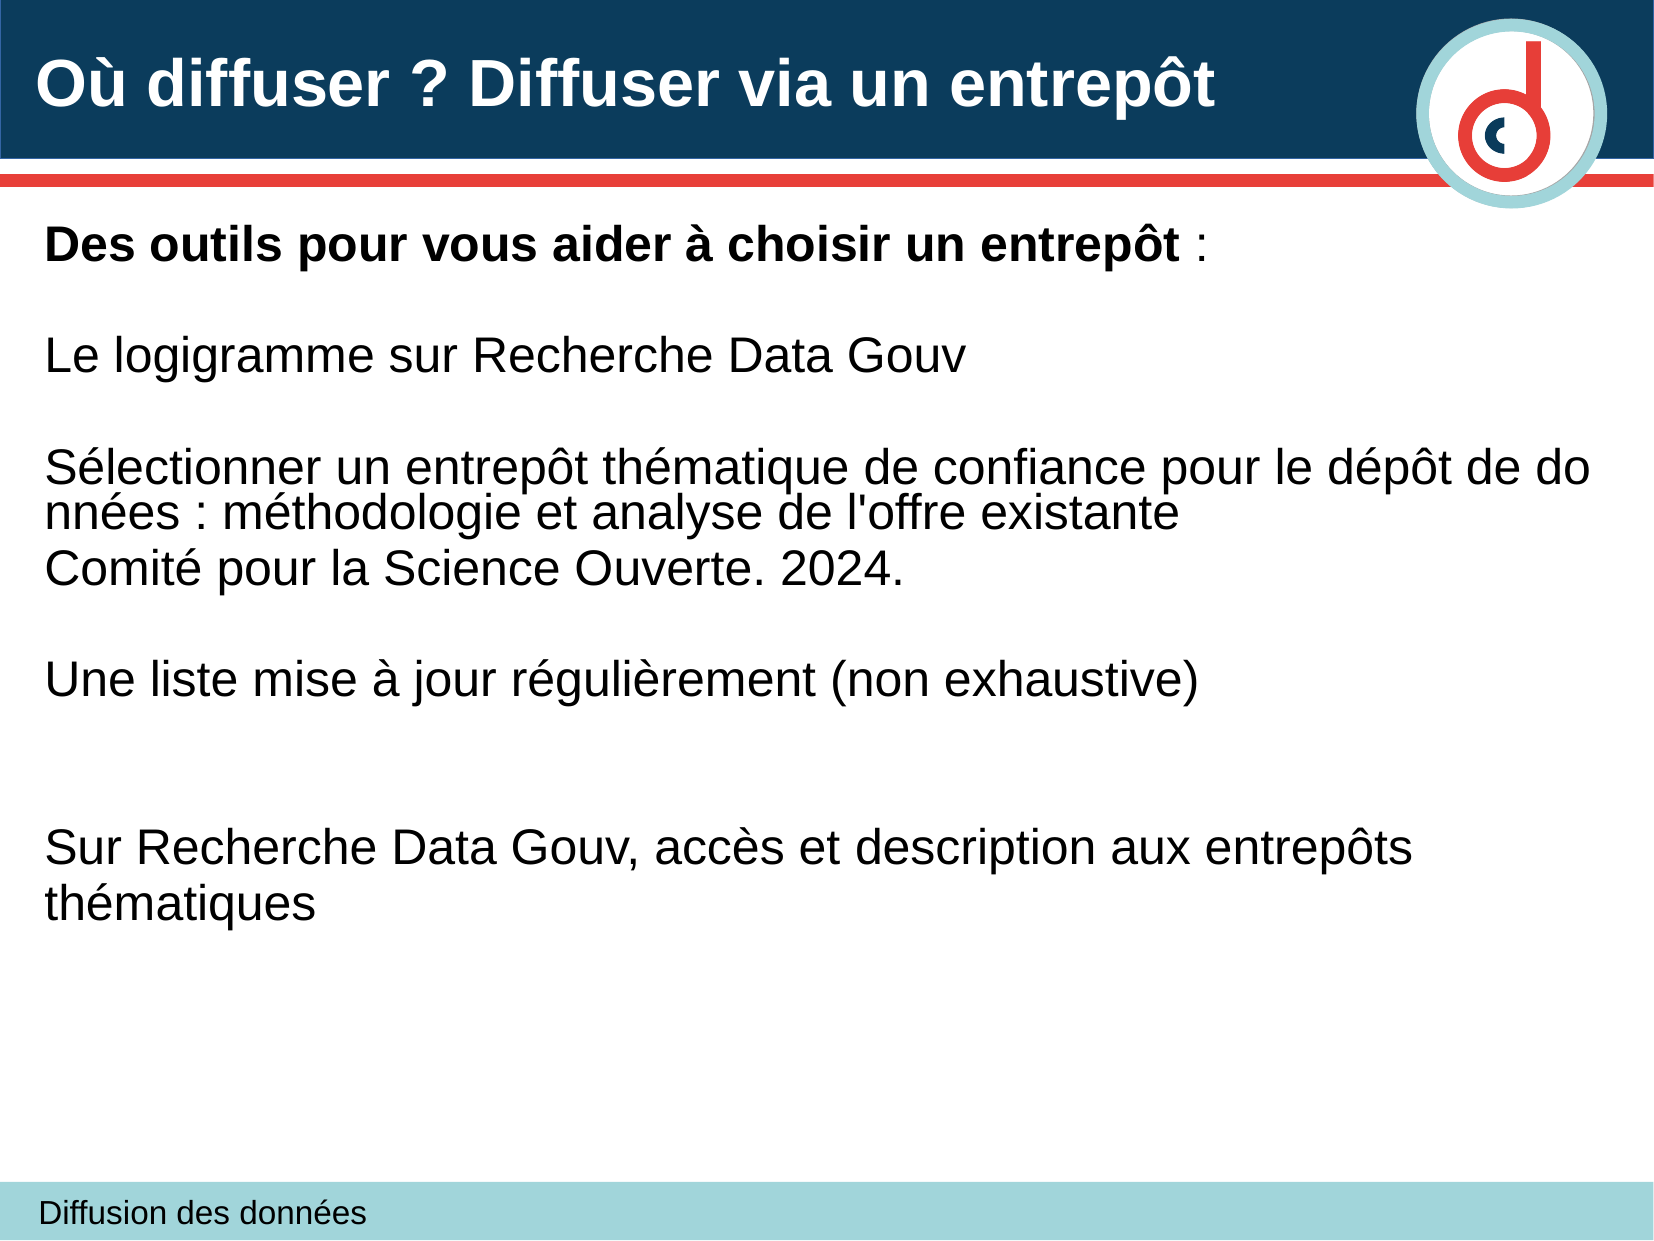

# Où diffuser ? Diffuser via un entrepôt
Des outils pour vous aider à choisir un entrepôt :
Le logigramme sur Recherche Data Gouv
Sélectionner un entrepôt thématique de confiance pour le dépôt de données : méthodologie et analyse de l'offre existanteComité pour la Science Ouverte. 2024.
Une liste mise à jour régulièrement (non exhaustive)
Sur Recherche Data Gouv, accès et description aux entrepôts thématiques
Diffusion des données